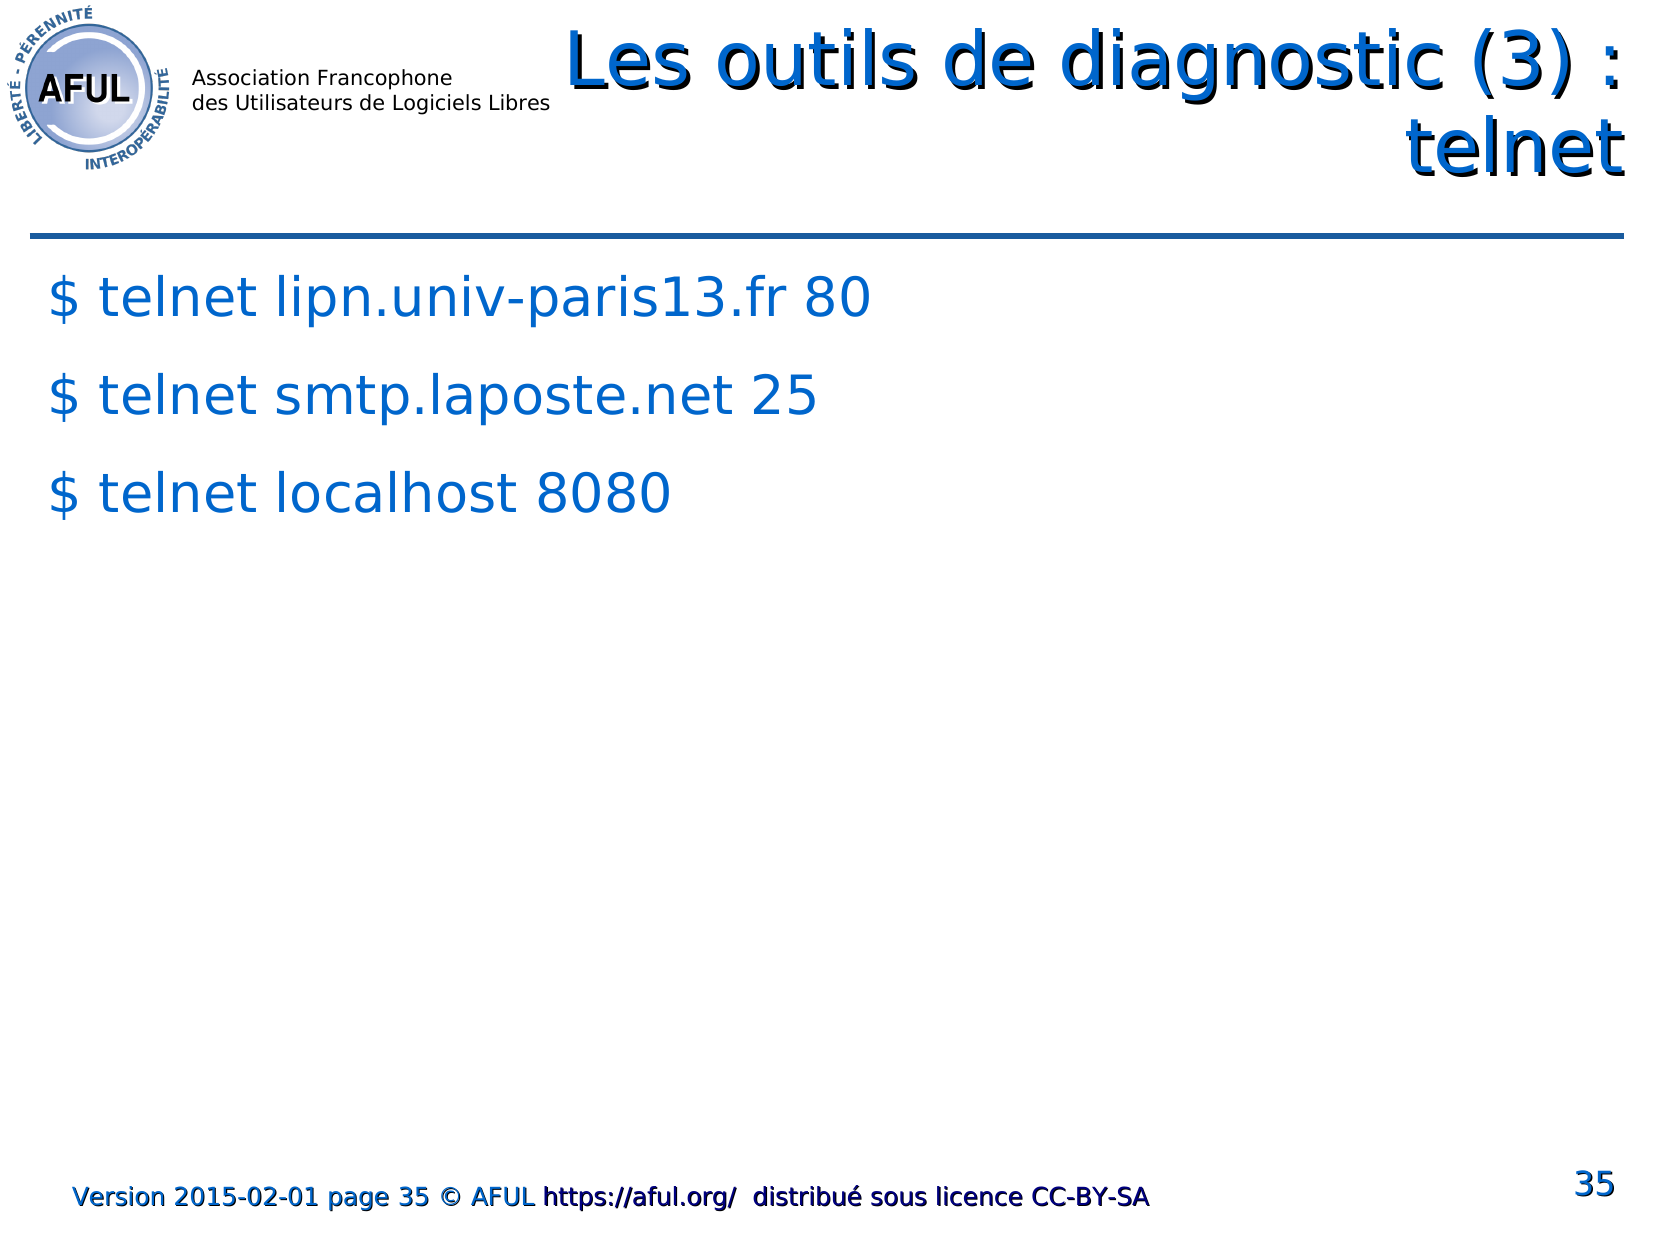

# Les outils de diagnostic (3) : telnet
$ telnet lipn.univ-paris13.fr 80
$ telnet smtp.laposte.net 25
$ telnet localhost 8080